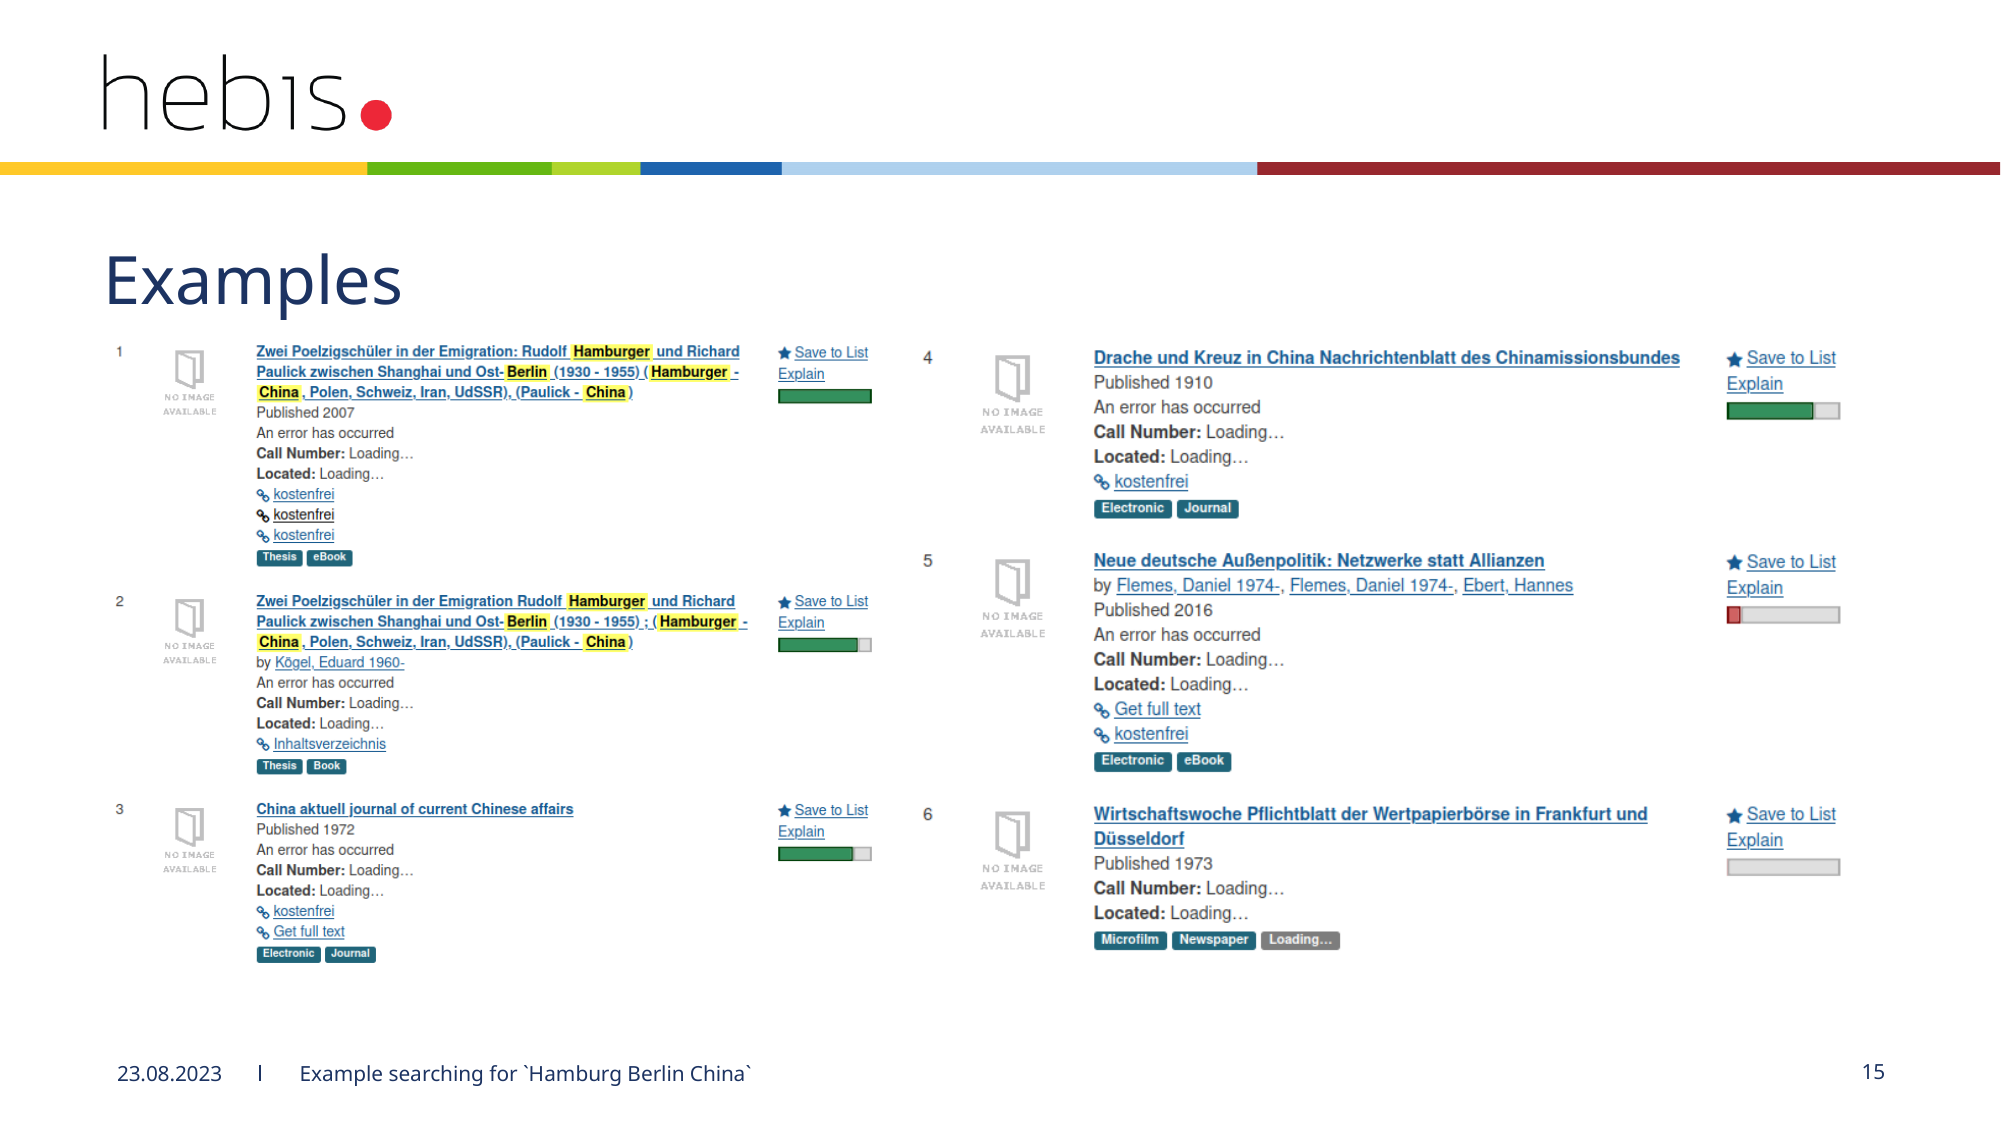

# Examples
23.08.2023
Example searching for `Hamburg Berlin China`